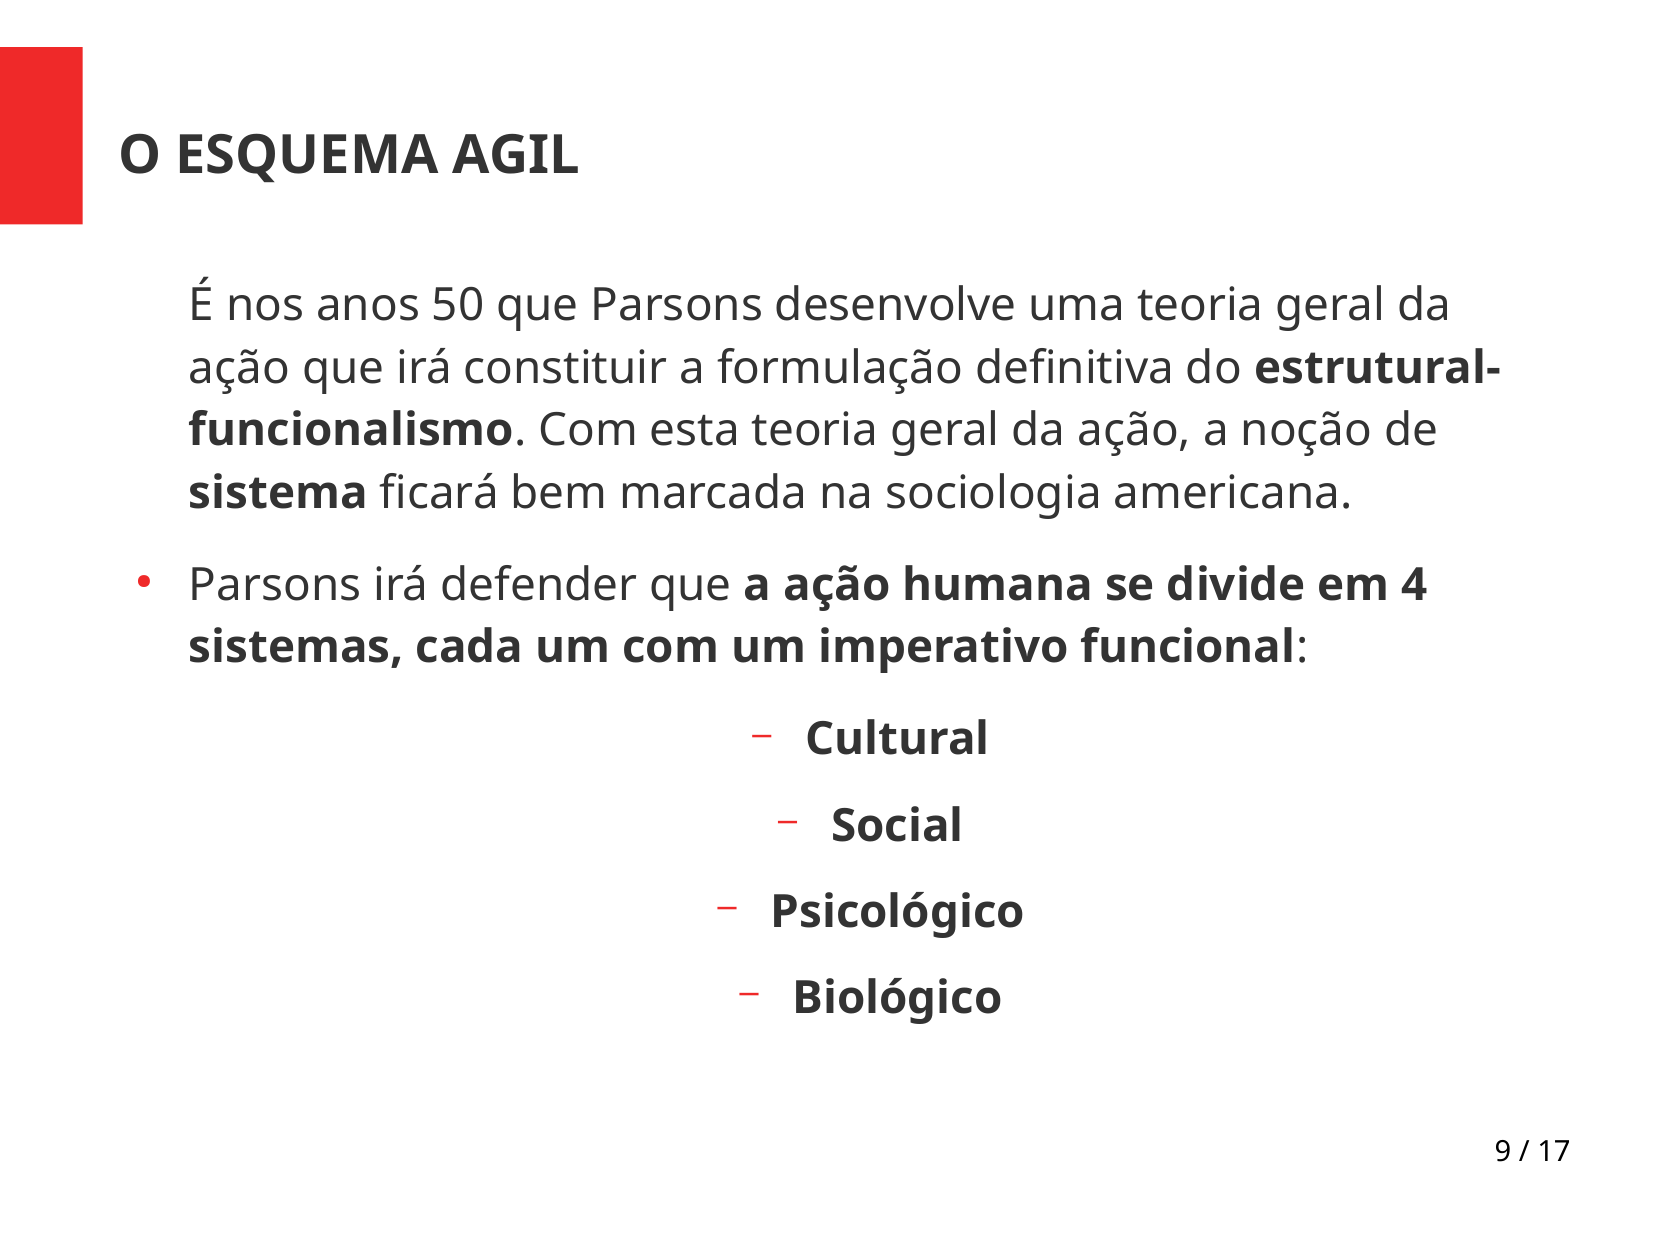

# O ESQUEMA AGIL
É nos anos 50 que Parsons desenvolve uma teoria geral da ação que irá constituir a formulação definitiva do estrutural-funcionalismo. Com esta teoria geral da ação, a noção de sistema ficará bem marcada na sociologia americana.
Parsons irá defender que a ação humana se divide em 4 sistemas, cada um com um imperativo funcional:
Cultural
Social
Psicológico
Biológico
9